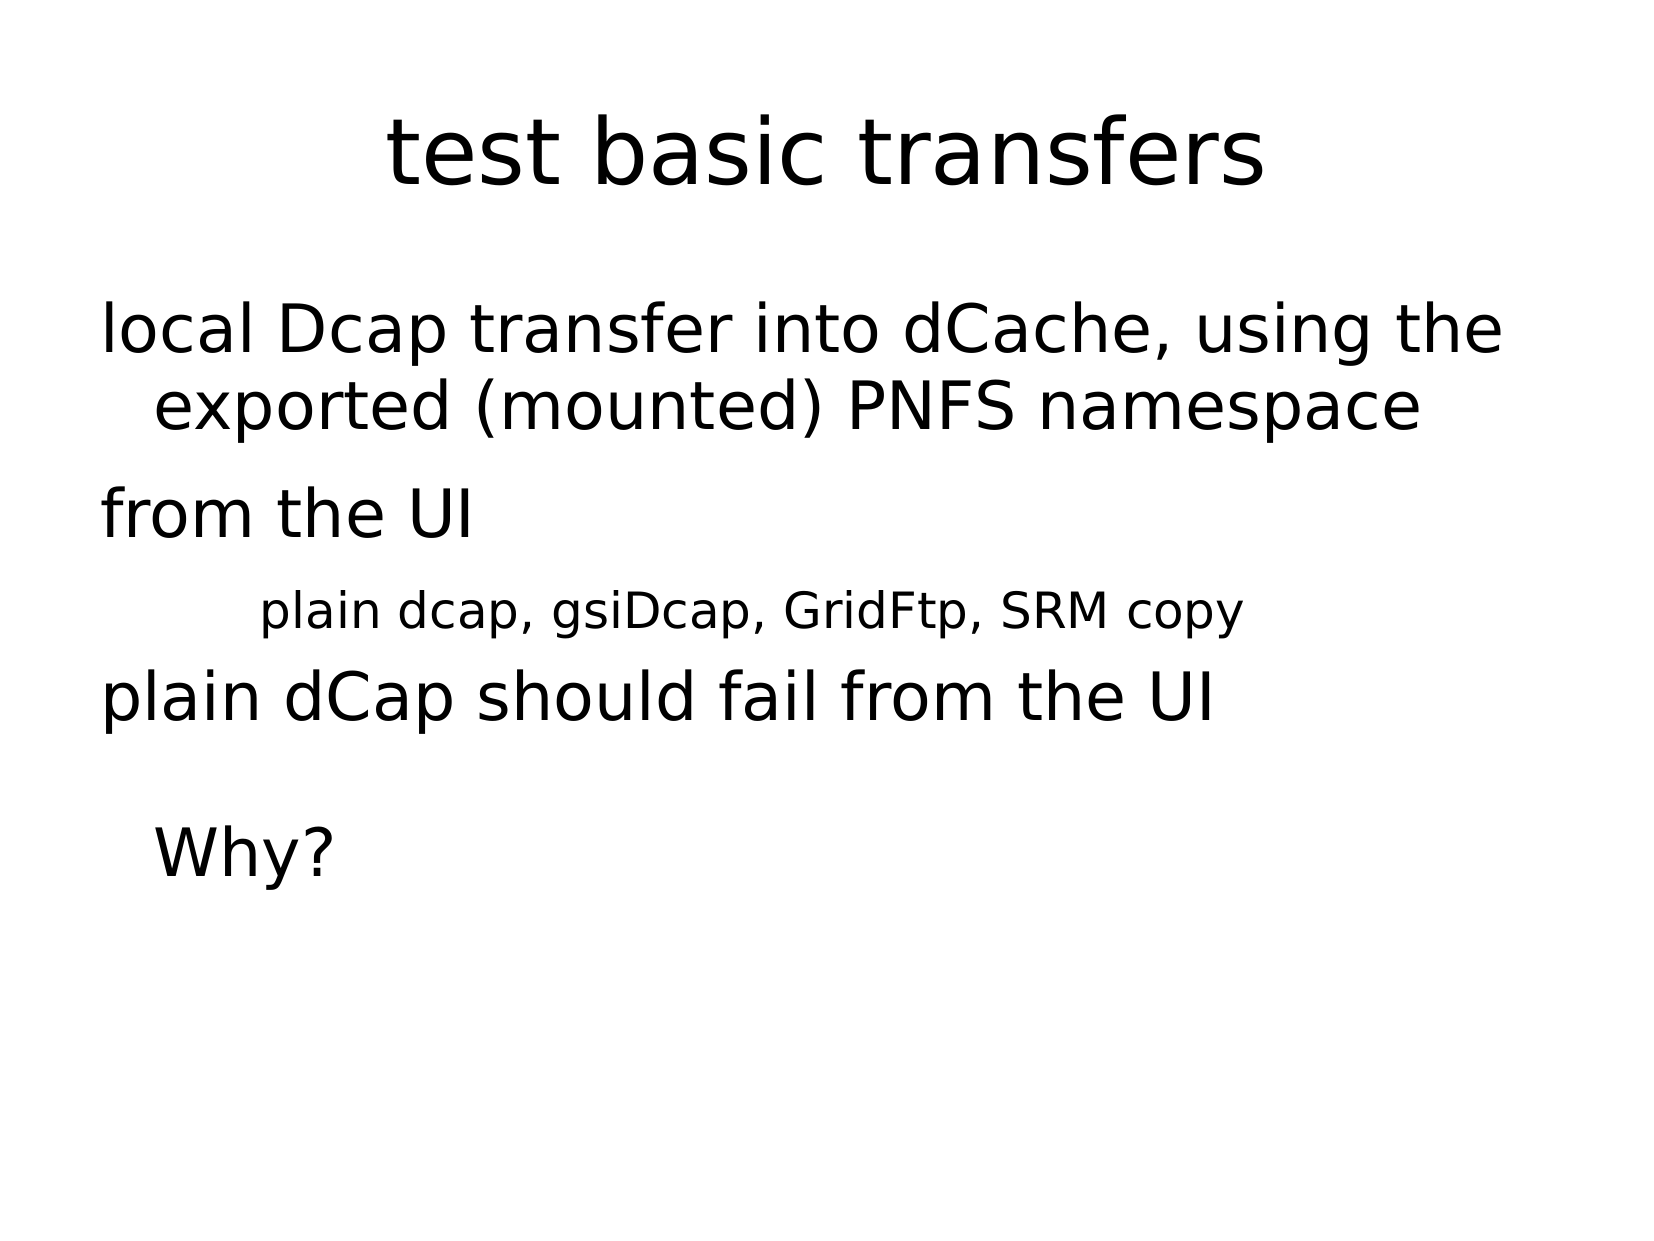

# test basic transfers
local Dcap transfer into dCache, using the exported (mounted) PNFS namespace
from the UI
plain dcap, gsiDcap, GridFtp, SRM copy
plain dCap should fail from the UI
Why?